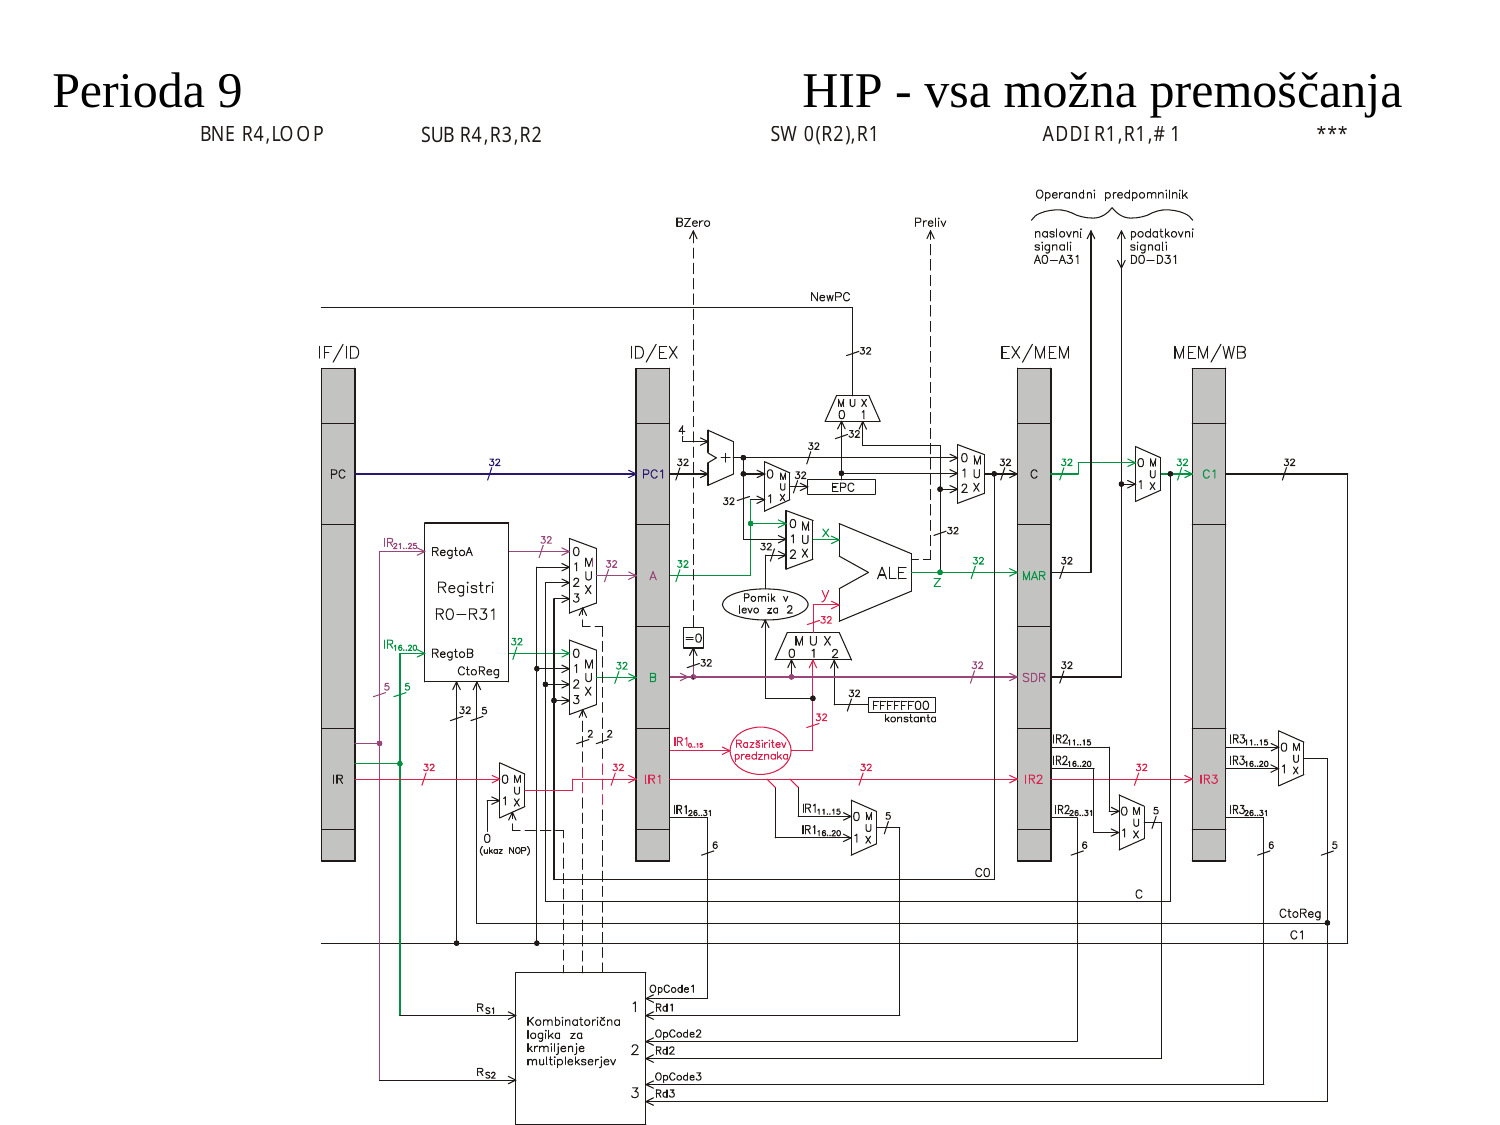

Perioda 9				HIP - vsa možna premoščanja